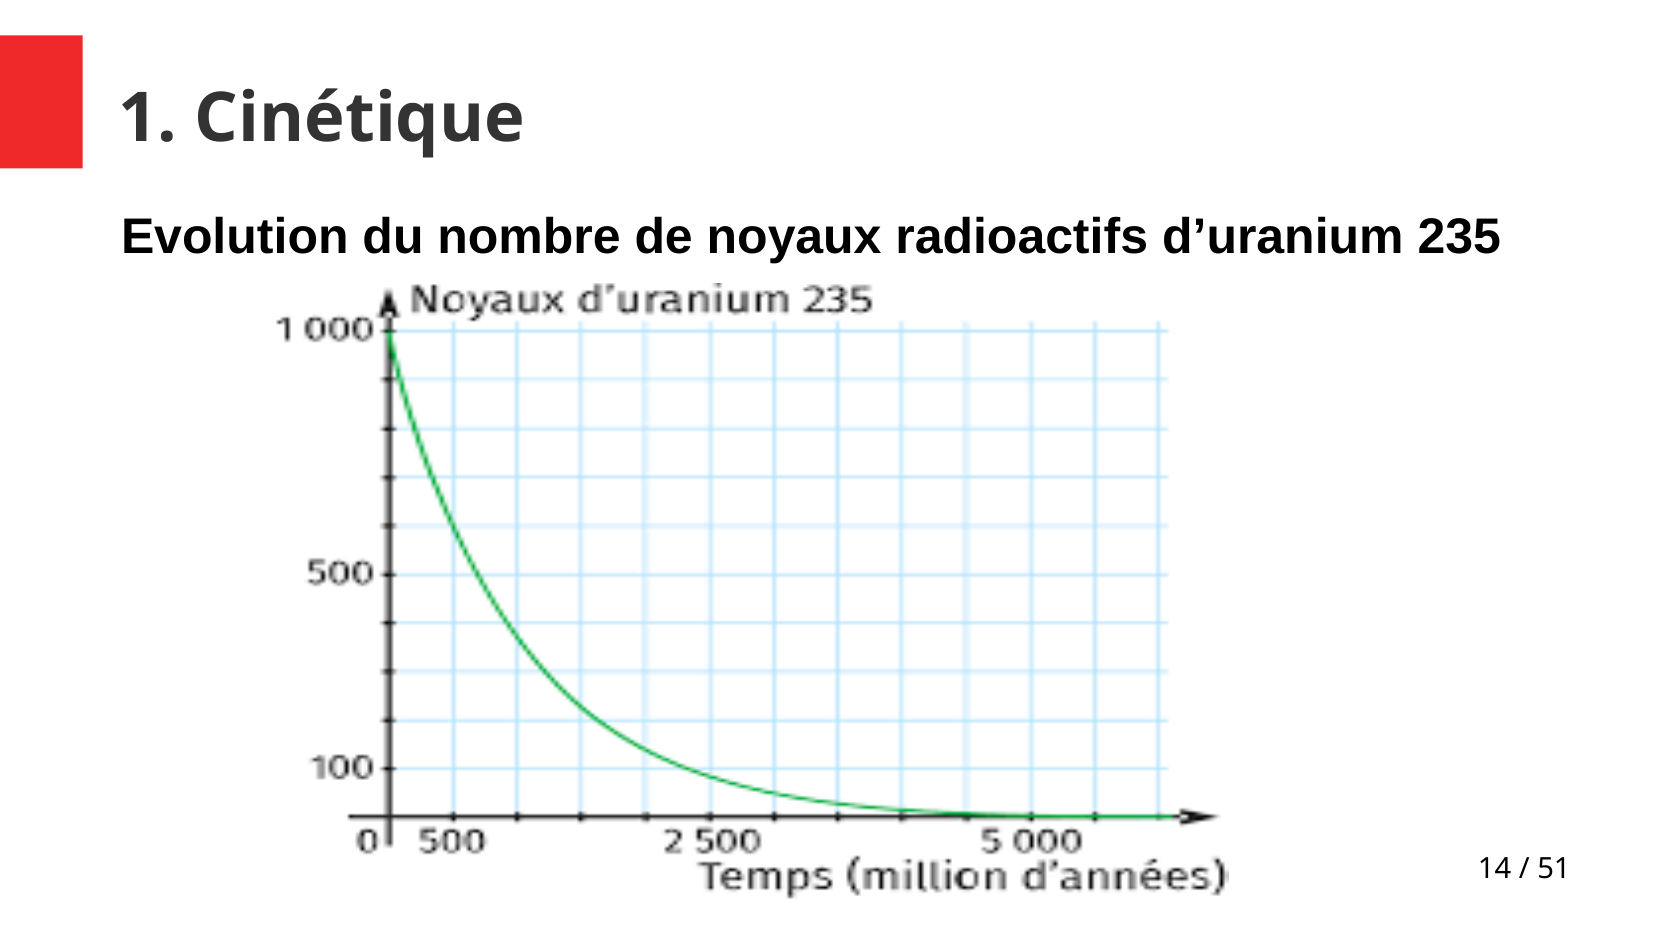

# 1. Cinétique
Evolution du nombre de noyaux radioactifs d’uranium 235
14